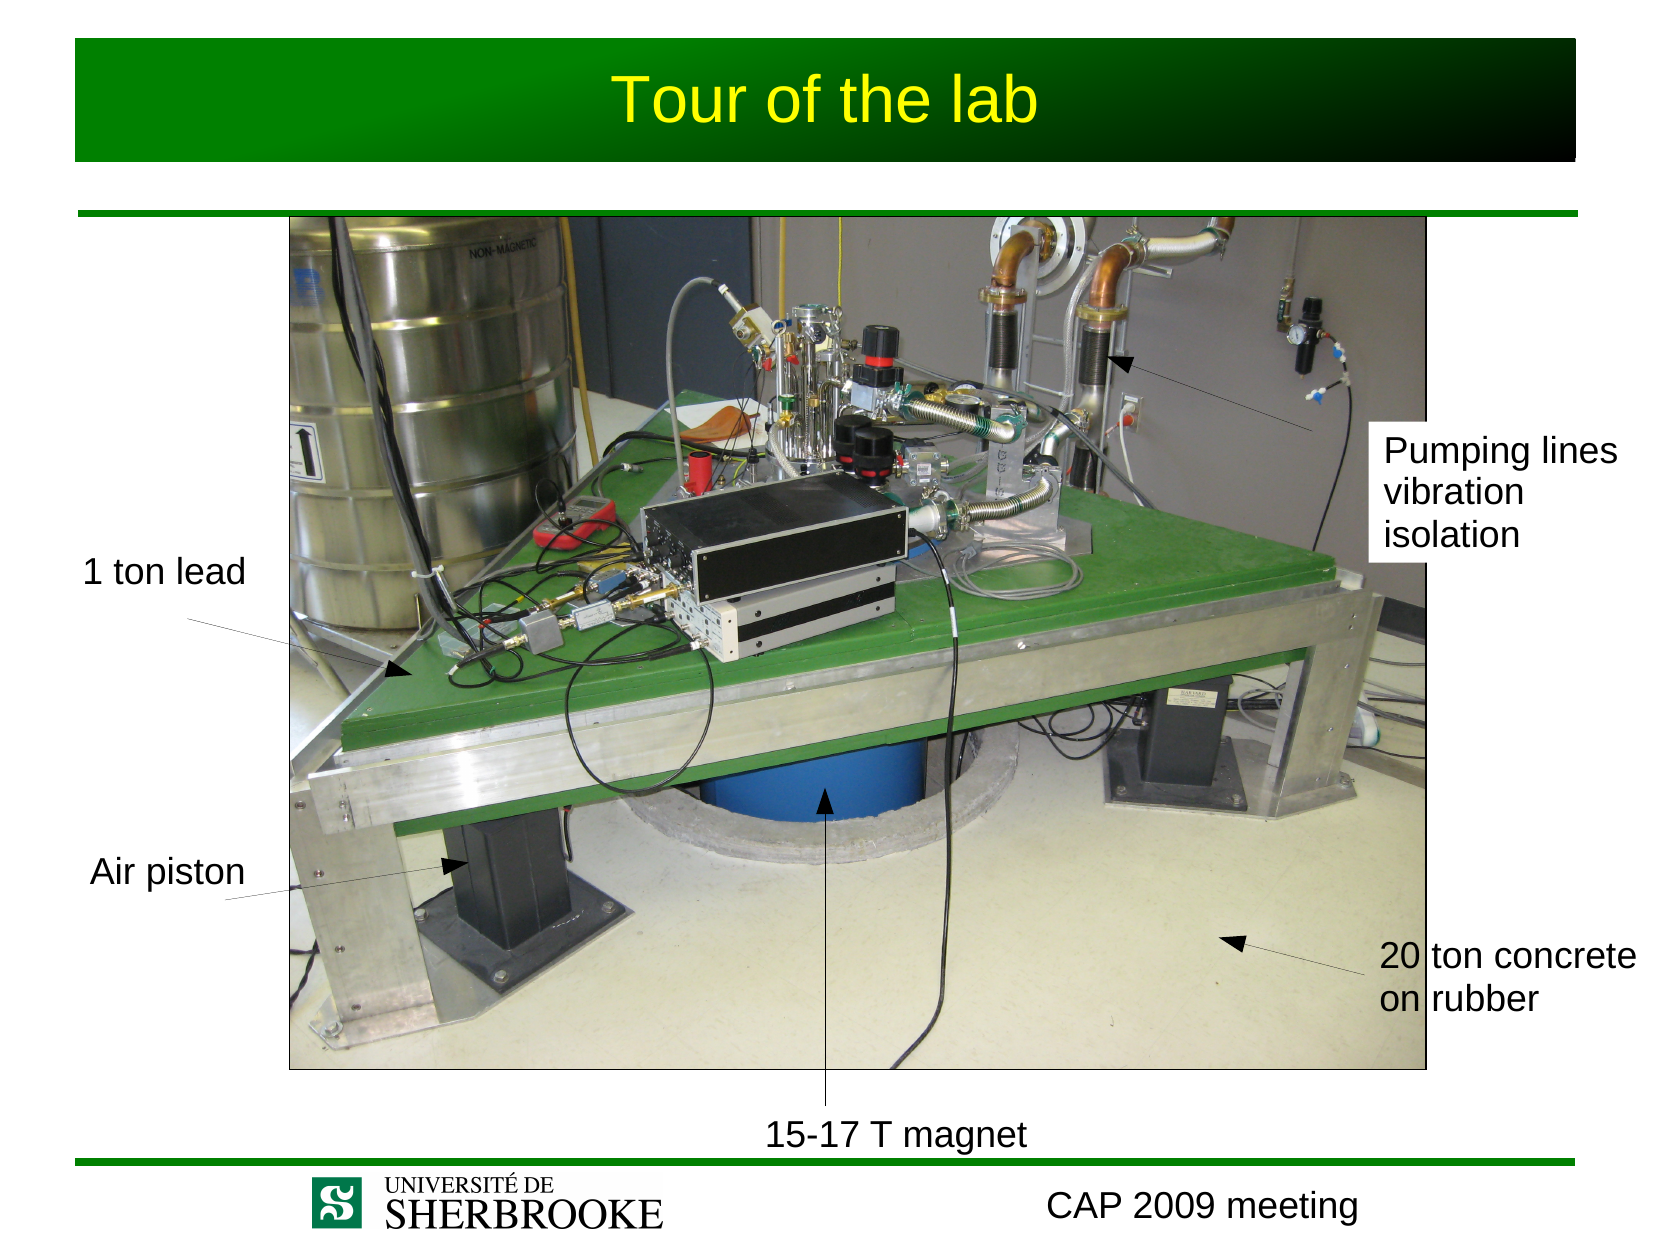

# Tour of the lab
Pumping lines
vibration
isolation
1 ton lead
Air piston
20 ton concrete
on rubber
15-17 T magnet